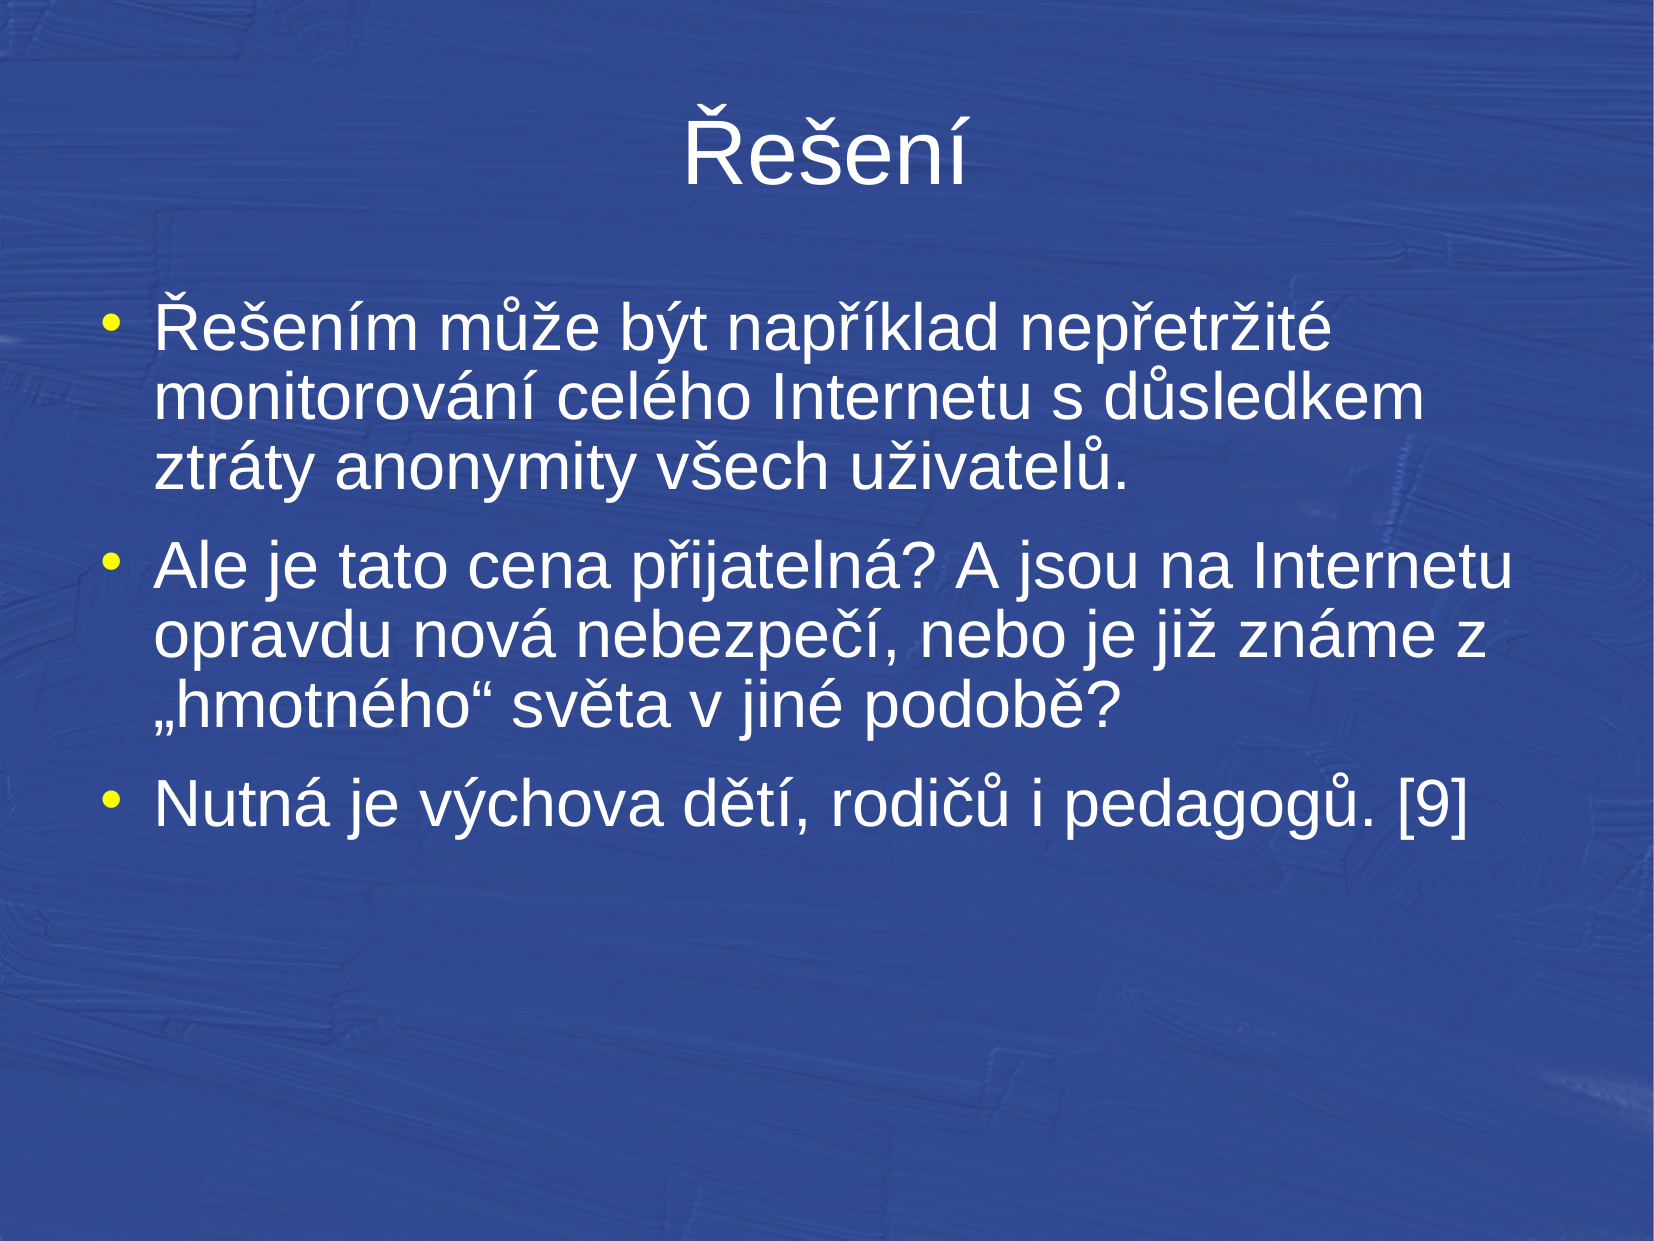

# Řešení
Řešením může být například nepřetržité monitorování celého Internetu s důsledkem ztráty anonymity všech uživatelů.
Ale je tato cena přijatelná? A jsou na Internetu opravdu nová nebezpečí, nebo je již známe z „hmotného“ světa v jiné podobě?
Nutná je výchova dětí, rodičů i pedagogů. [9]